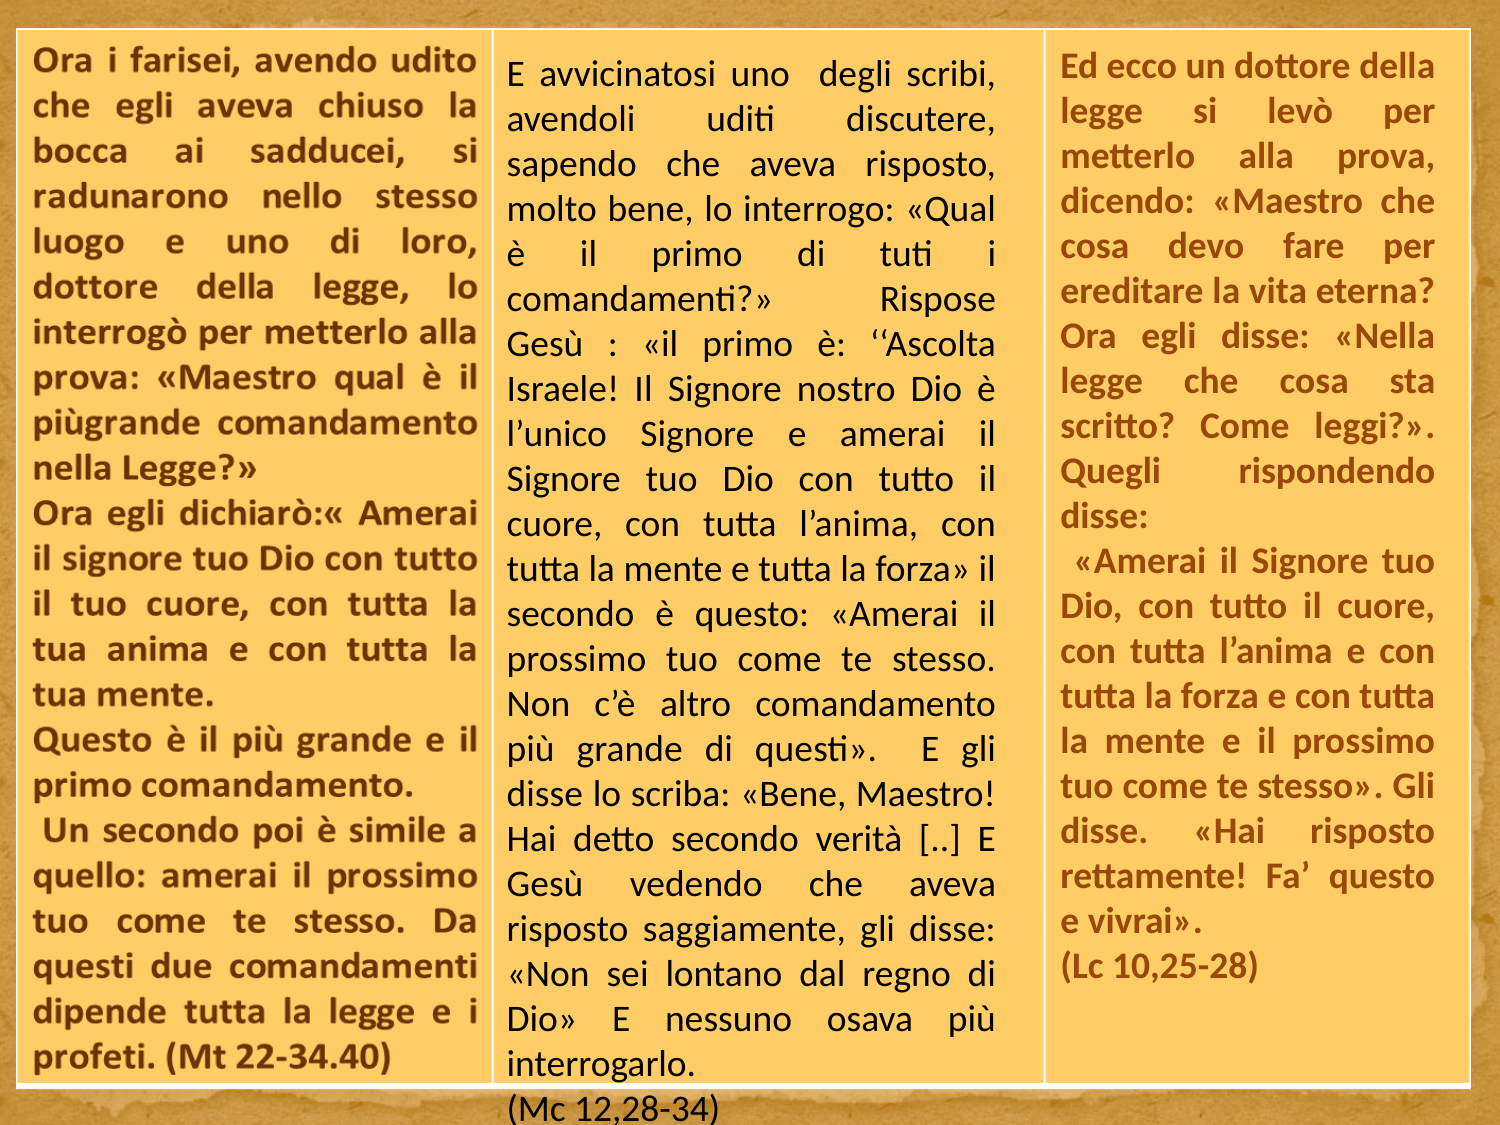

Ed ecco un dottore della legge si levò per metterlo alla prova, dicendo: «Maestro che cosa devo fare per ereditare la vita eterna? Ora egli disse: «Nella legge che cosa sta scritto? Come leggi?». Quegli rispondendo disse:
 «Amerai il Signore tuo Dio, con tutto il cuore, con tutta l’anima e con tutta la forza e con tutta la mente e il prossimo tuo come te stesso». Gli disse. «Hai risposto rettamente! Fa’ questo e vivrai».
(Lc 10,25-28)
E avvicinatosi uno degli scribi, avendoli uditi discutere, sapendo che aveva risposto, molto bene, lo interrogo: «Qual è il primo di tuti i comandamenti?» Rispose Gesù : «il primo è: ‘‘Ascolta Israele! Il Signore nostro Dio è l’unico Signore e amerai il Signore tuo Dio con tutto il cuore, con tutta l’anima, con tutta la mente e tutta la forza» il secondo è questo: «Amerai il prossimo tuo come te stesso. Non c’è altro comandamento più grande di questi». E gli disse lo scriba: «Bene, Maestro! Hai detto secondo verità [..] E Gesù vedendo che aveva risposto saggiamente, gli disse: «Non sei lontano dal regno di Dio» E nessuno osava più interrogarlo.
(Mc 12,28-34)